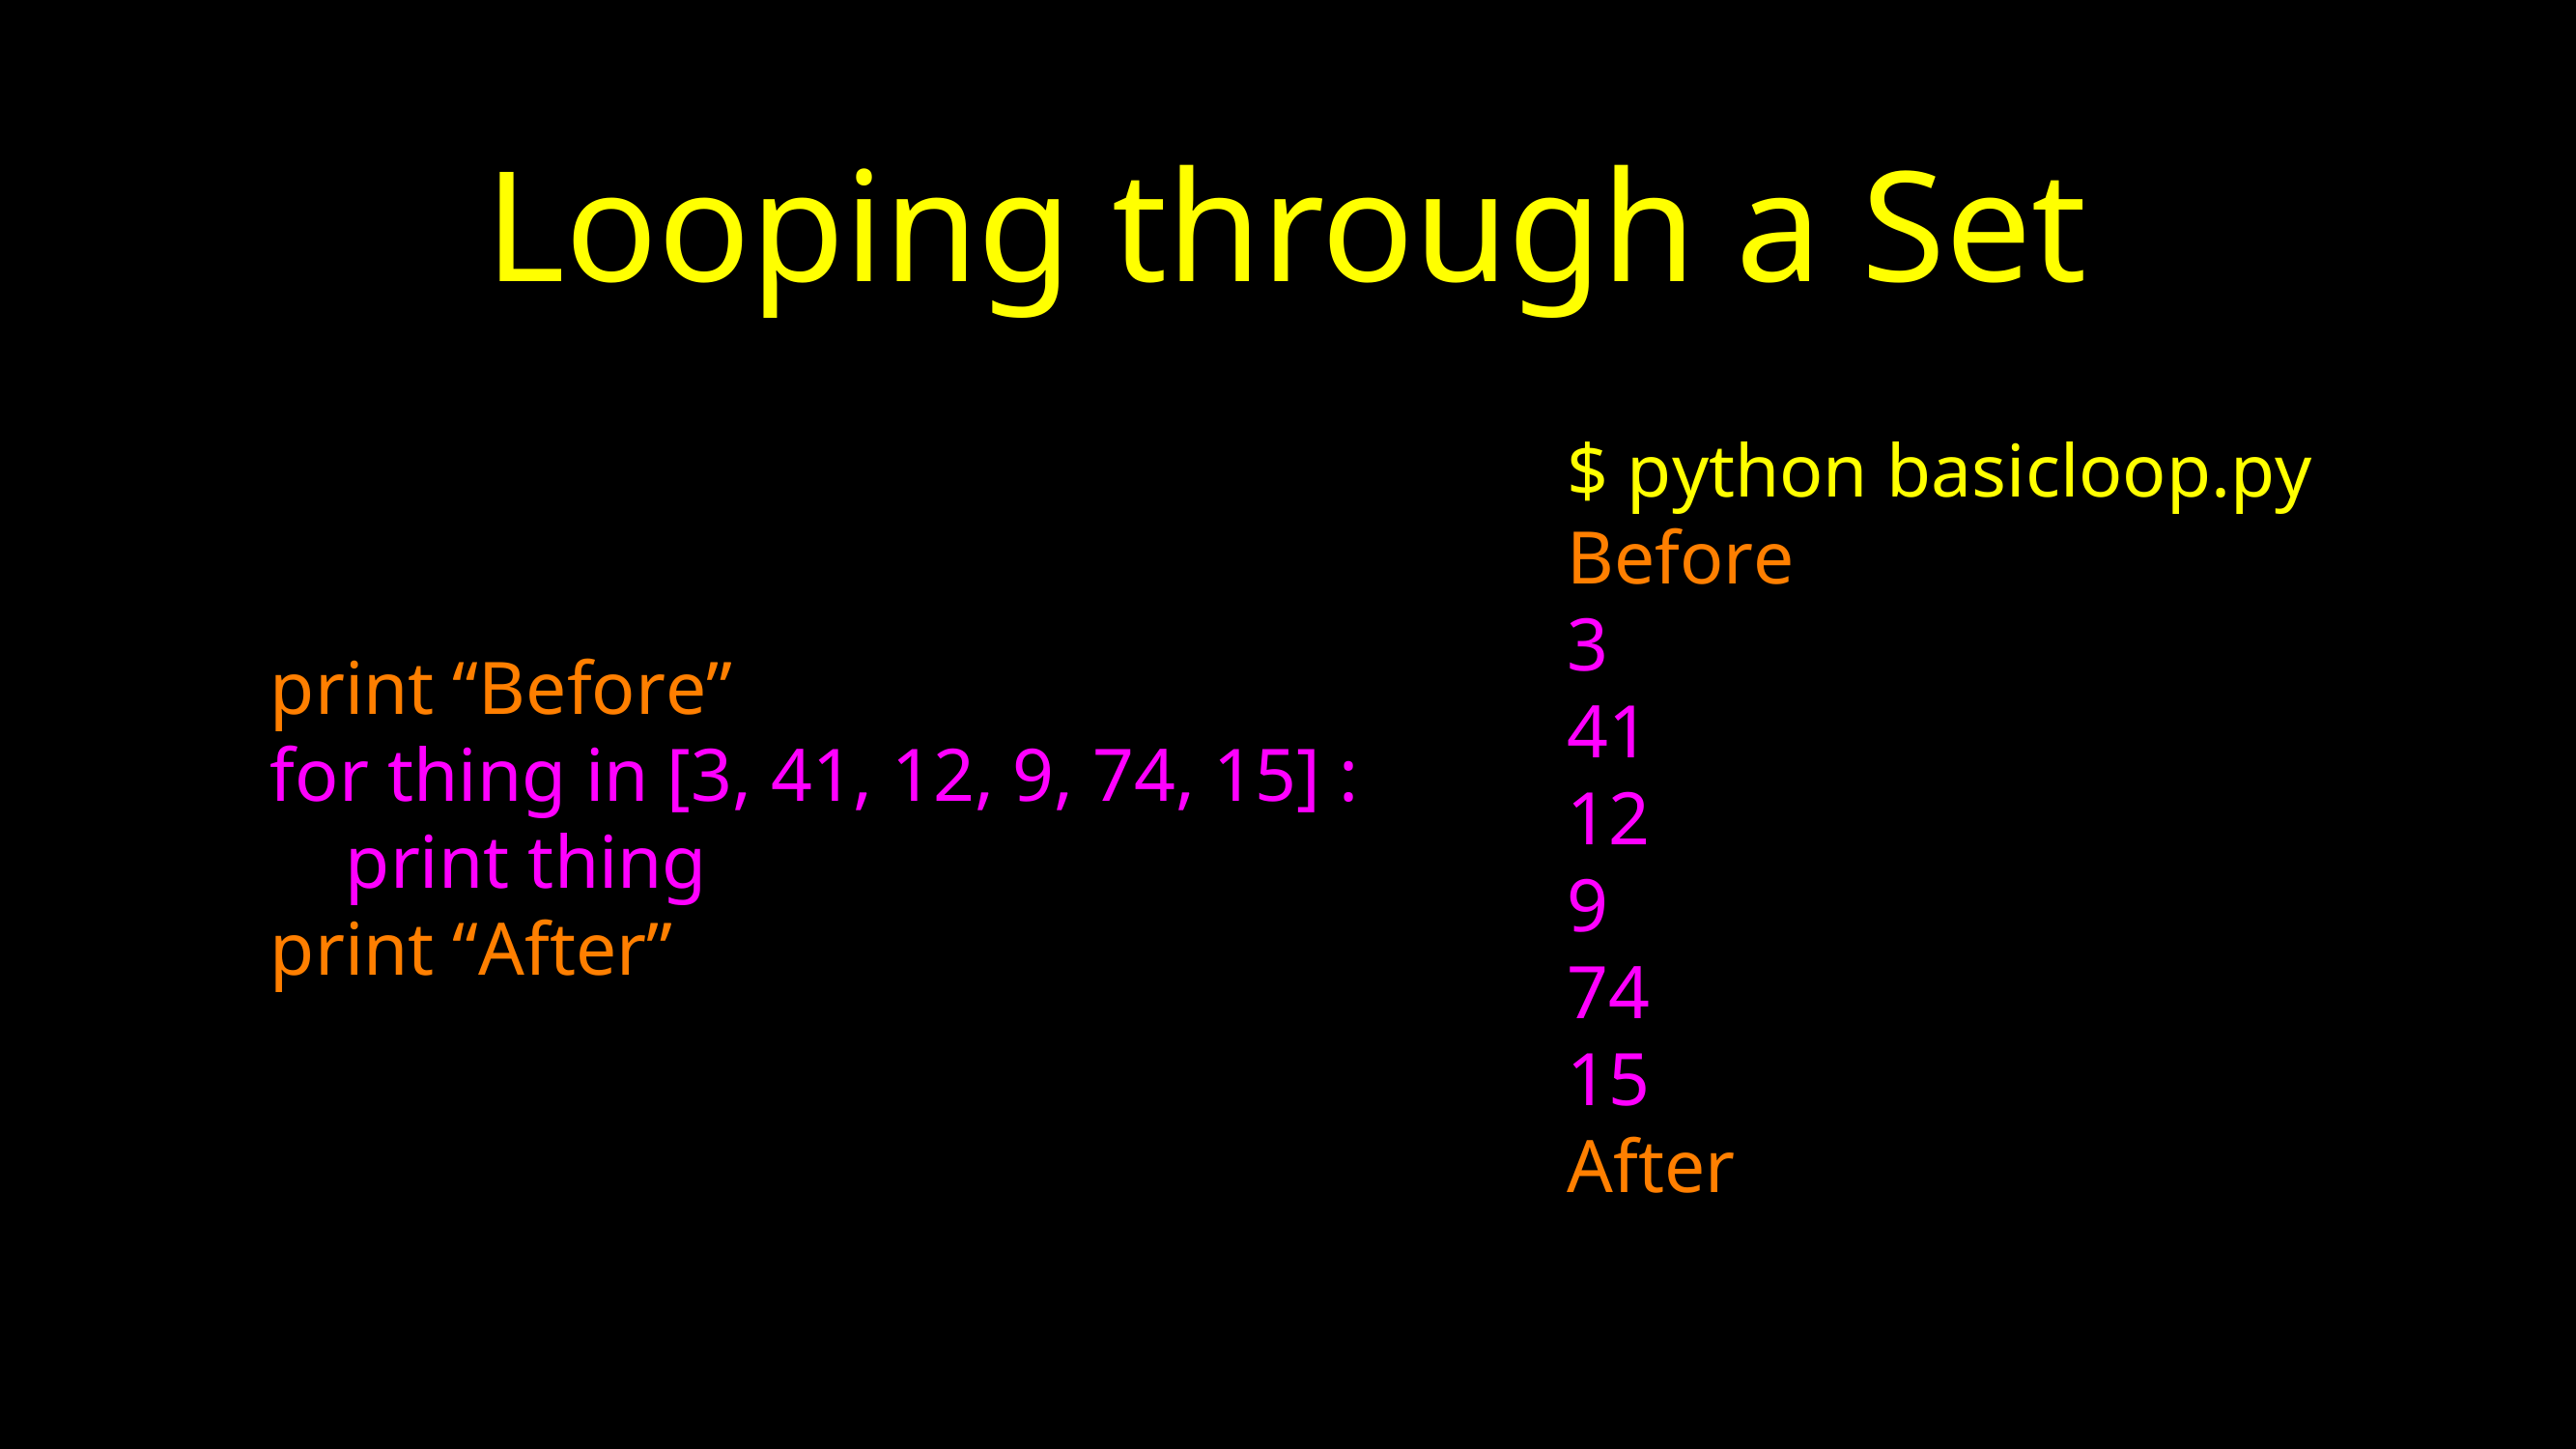

# Looping through a Set
$ python basicloop.py
Before
3
41
12
9
74
15
After
print “Before”
for thing in [3, 41, 12, 9, 74, 15] :
 print thing
print “After”